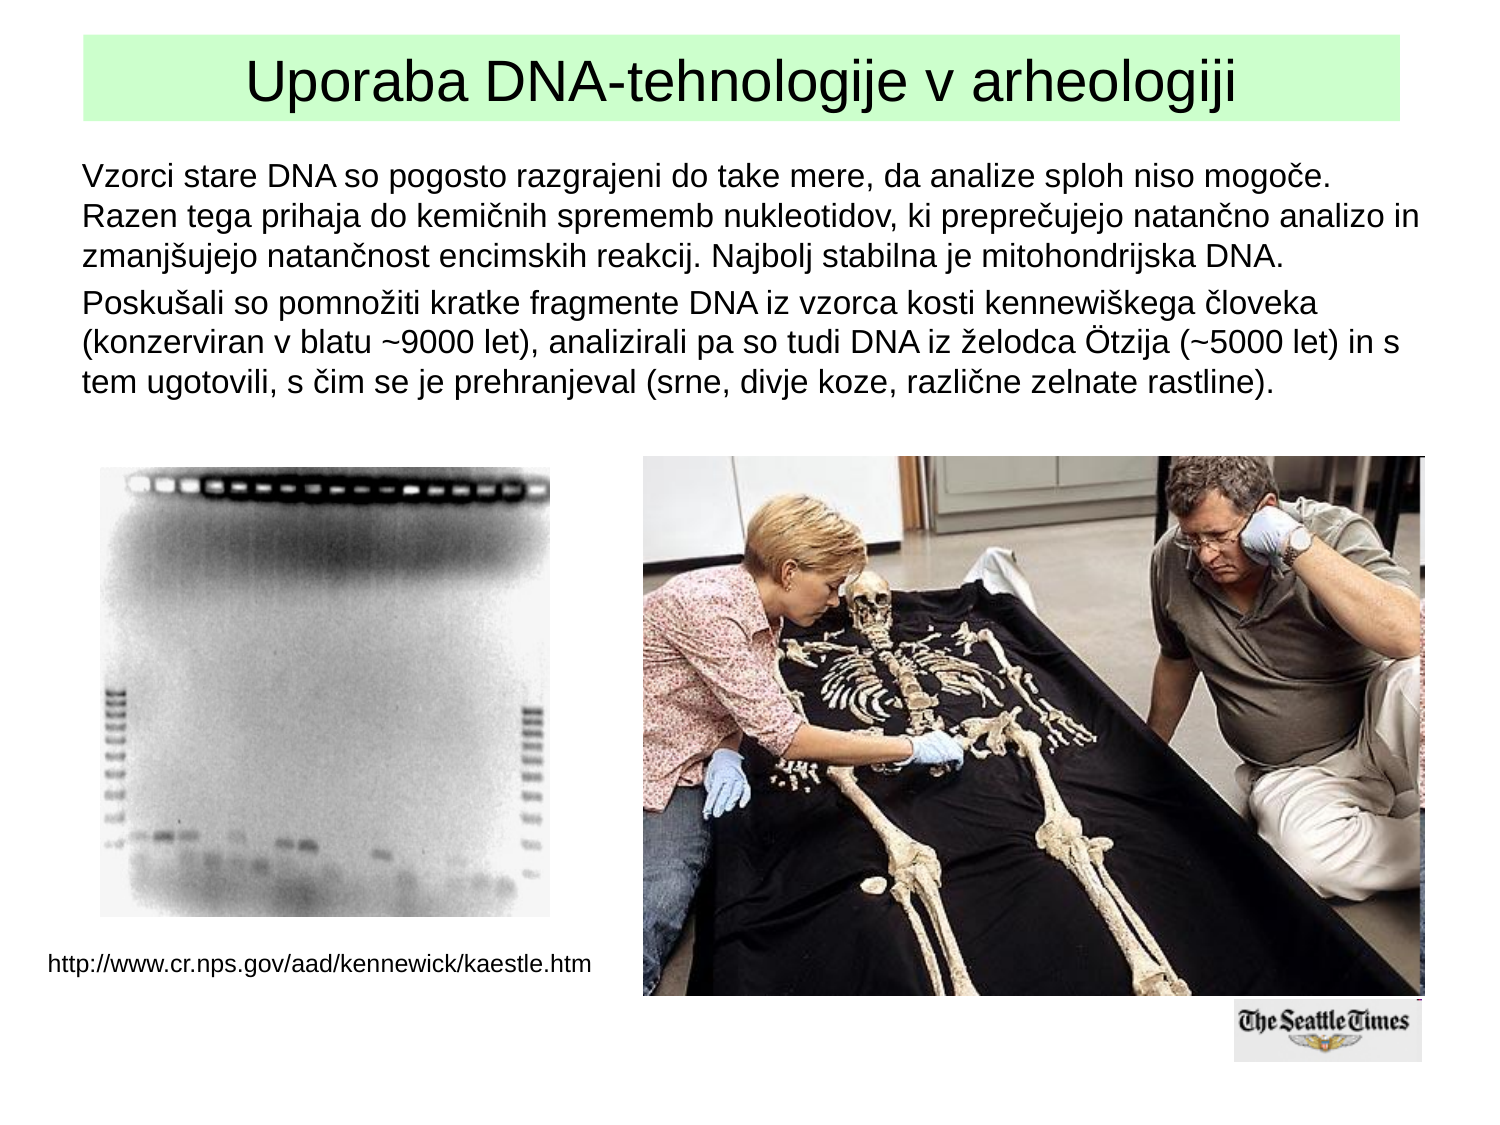

# Uporaba DNA-tehnologije v arheologiji
Vzorci stare DNA so pogosto razgrajeni do take mere, da analize sploh niso mogoče. Razen tega prihaja do kemičnih sprememb nukleotidov, ki preprečujejo natančno analizo in zmanjšujejo natančnost encimskih reakcij. Najbolj stabilna je mitohondrijska DNA.
Poskušali so pomnožiti kratke fragmente DNA iz vzorca kosti kennewiškega človeka (konzerviran v blatu ~9000 let), analizirali pa so tudi DNA iz želodca Ötzija (~5000 let) in s tem ugotovili, s čim se je prehranjeval (srne, divje koze, različne zelnate rastline).
http://www.cr.nps.gov/aad/kennewick/kaestle.htm